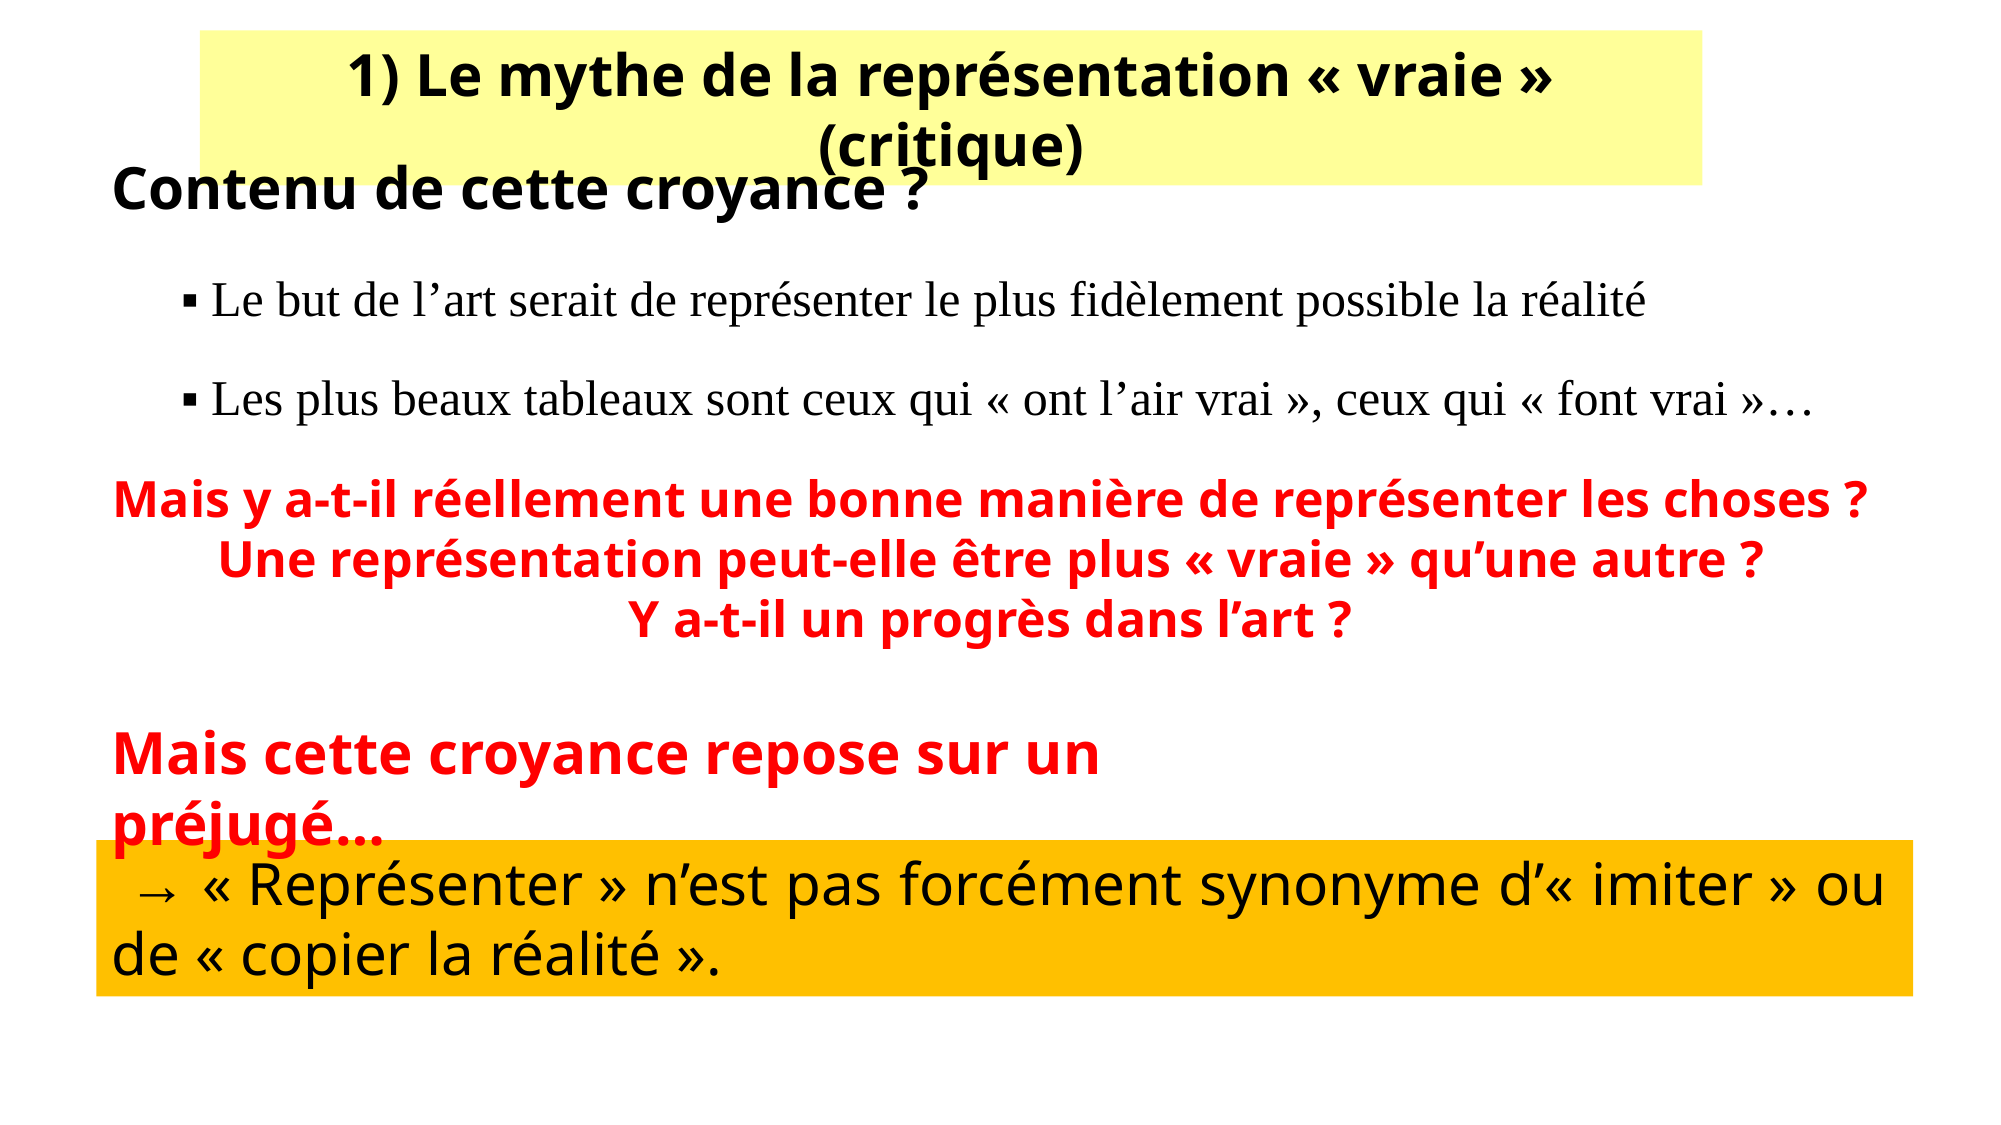

1) Le mythe de la représentation « vraie » (critique)
Contenu de cette croyance ?
▪ Le but de l’art serait de représenter le plus fidèlement possible la réalité
▪ Les plus beaux tableaux sont ceux qui « ont l’air vrai », ceux qui « font vrai »…
Mais y a-t-il réellement une bonne manière de représenter les choses ?
Une représentation peut-elle être plus « vraie » qu’une autre ?
Y a-t-il un progrès dans l’art ?
Mais cette croyance repose sur un préjugé…
 → « Représenter » n’est pas forcément synonyme d’« imiter » ou de « copier la réalité ».